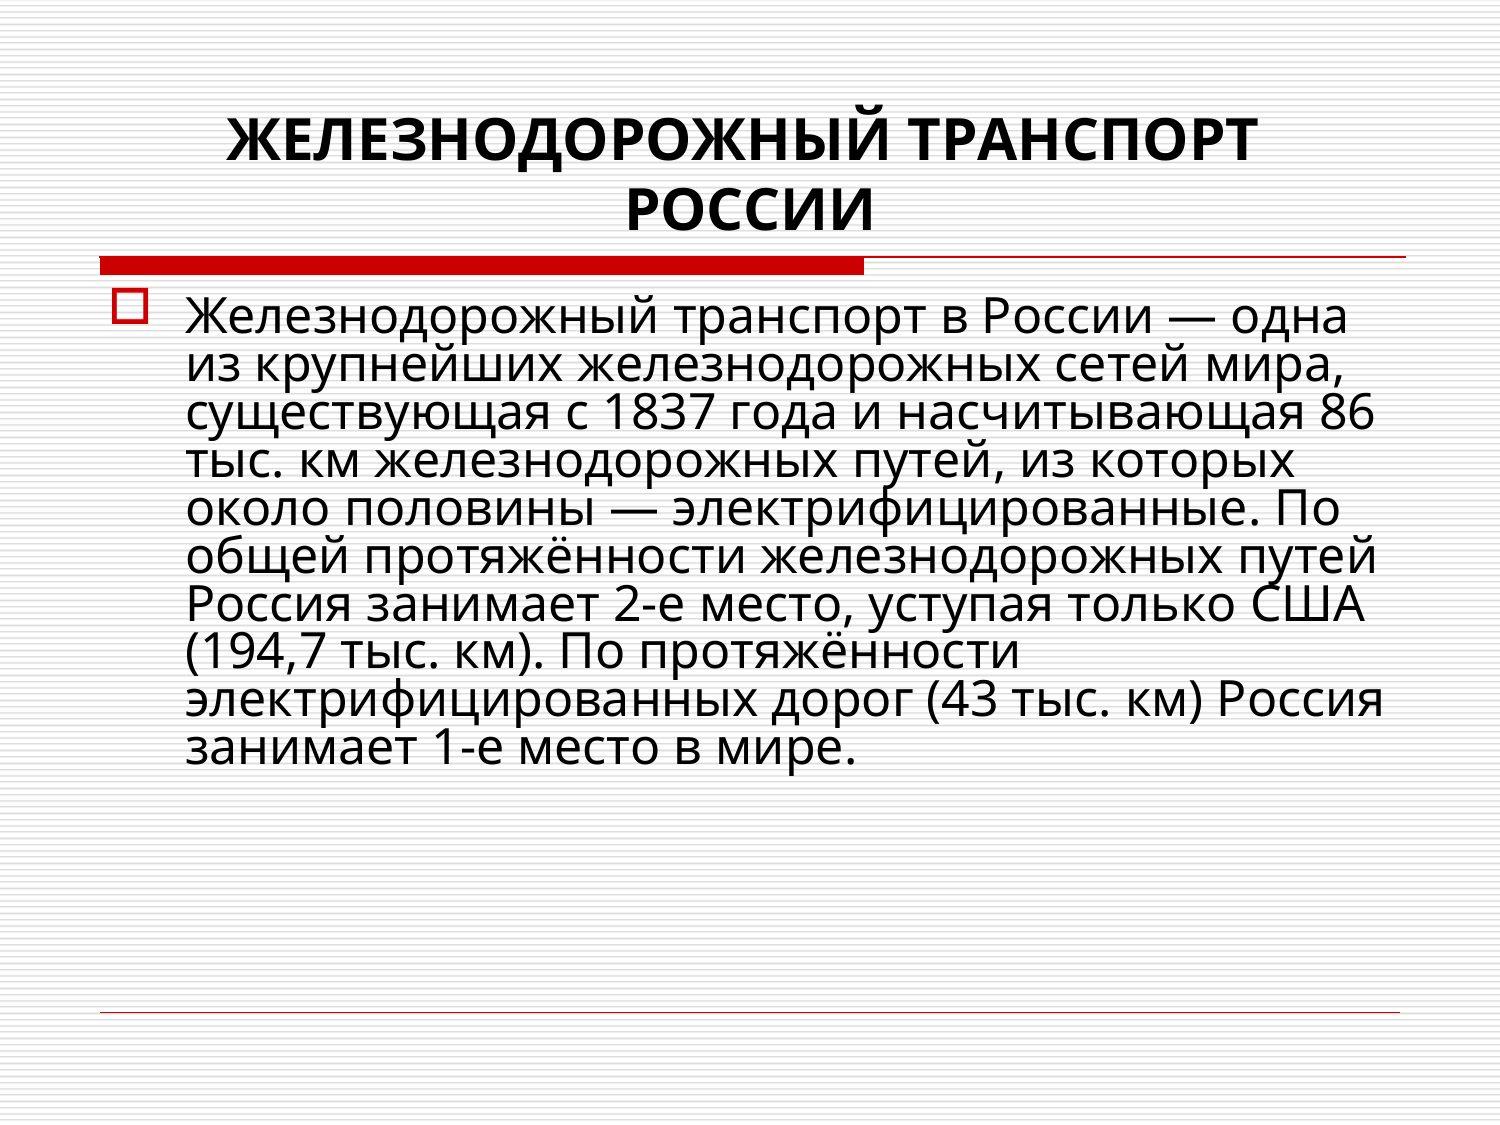

# ЖЕЛЕЗНОДОРОЖНЫЙ ТРАНСПОРТ РОССИИ
Железнодорожный транспорт в России — одна из крупнейших железнодорожных сетей мира, существующая с 1837 года и насчитывающая 86 тыс. км железнодорожных путей, из которых около половины — электрифицированные. По общей протяжённости железнодорожных путей Россия занимает 2-е место, уступая только США (194,7 тыс. км). По протяжённости электрифицированных дорог (43 тыс. км) Россия занимает 1-е место в мире.